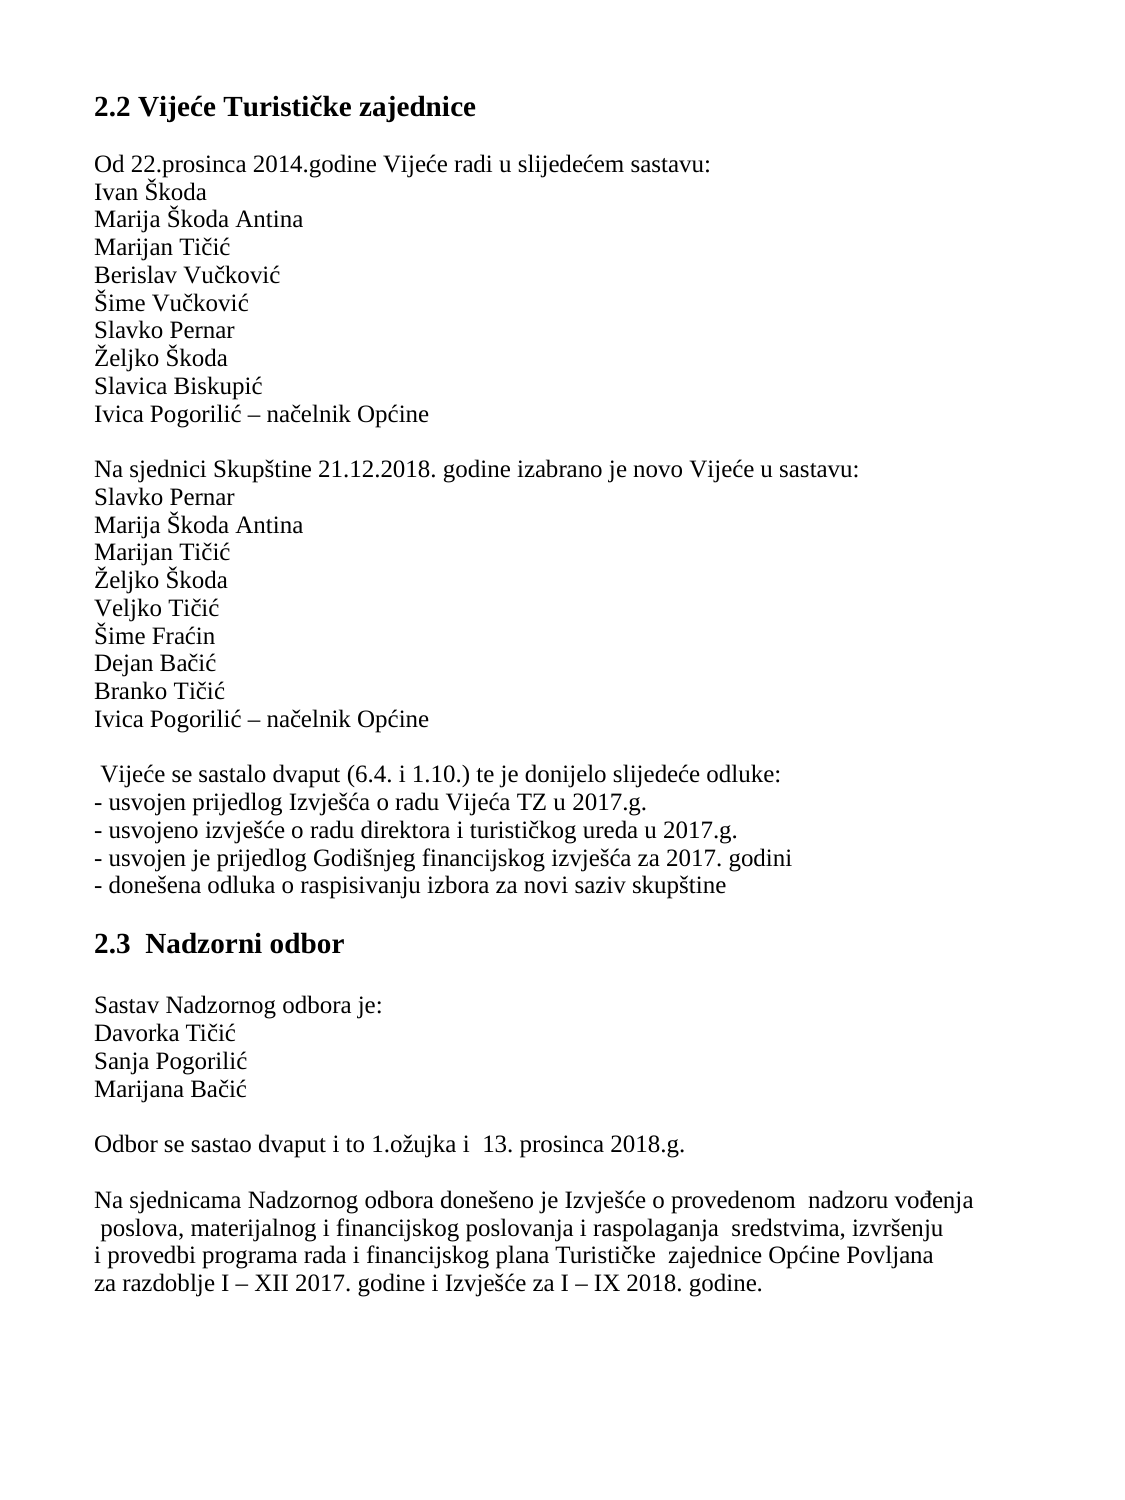

2.2 Vijeće Turističke zajednice
Od 22.prosinca 2014.godine Vijeće radi u slijedećem sastavu:
Ivan Škoda
Marija Škoda Antina
Marijan Tičić
Berislav Vučković
Šime Vučković
Slavko Pernar
Željko Škoda
Slavica Biskupić
Ivica Pogorilić – načelnik Općine
Na sjednici Skupštine 21.12.2018. godine izabrano je novo Vijeće u sastavu:
Slavko Pernar
Marija Škoda Antina
Marijan Tičić
Željko Škoda
Veljko Tičić
Šime Fraćin
Dejan Bačić
Branko Tičić
Ivica Pogorilić – načelnik Općine
 Vijeće se sastalo dvaput (6.4. i 1.10.) te je donijelo slijedeće odluke:
- usvojen prijedlog Izvješća o radu Vijeća TZ u 2017.g.
- usvojeno izvješće o radu direktora i turističkog ureda u 2017.g.
- usvojen je prijedlog Godišnjeg financijskog izvješća za 2017. godini
- donešena odluka o raspisivanju izbora za novi saziv skupštine
2.3 Nadzorni odbor
Sastav Nadzornog odbora je:
Davorka Tičić
Sanja Pogorilić
Marijana Bačić
Odbor se sastao dvaput i to 1.ožujka i 13. prosinca 2018.g.
Na sjednicama Nadzornog odbora donešeno je Izvješće o provedenom nadzoru vođenja
 poslova, materijalnog i financijskog poslovanja i raspolaganja sredstvima, izvršenju
i provedbi programa rada i financijskog plana Turističke zajednice Općine Povljana
za razdoblje I – XII 2017. godine i Izvješće za I – IX 2018. godine.